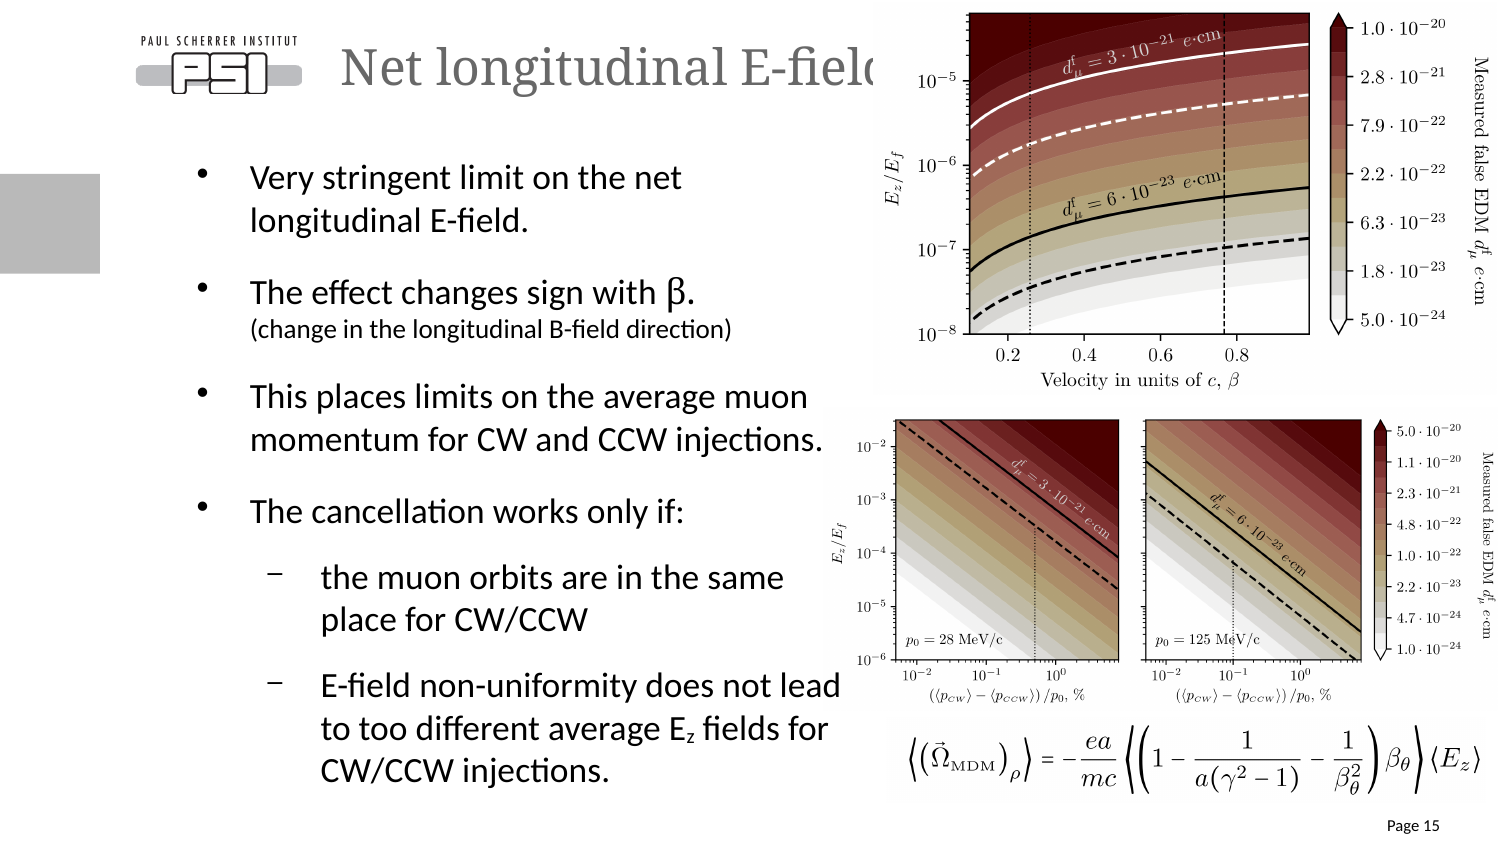

Net longitudinal E-field
# Very stringent limit on the net longitudinal E-field.
The effect changes sign with β.
(change in the longitudinal B-field direction)
This places limits on the average muon momentum for CW and CCW injections.
The cancellation works only if:
the muon orbits are in the same place for CW/CCW
E-field non-uniformity does not lead to too different average Ez fields for CW/CCW injections.
Page